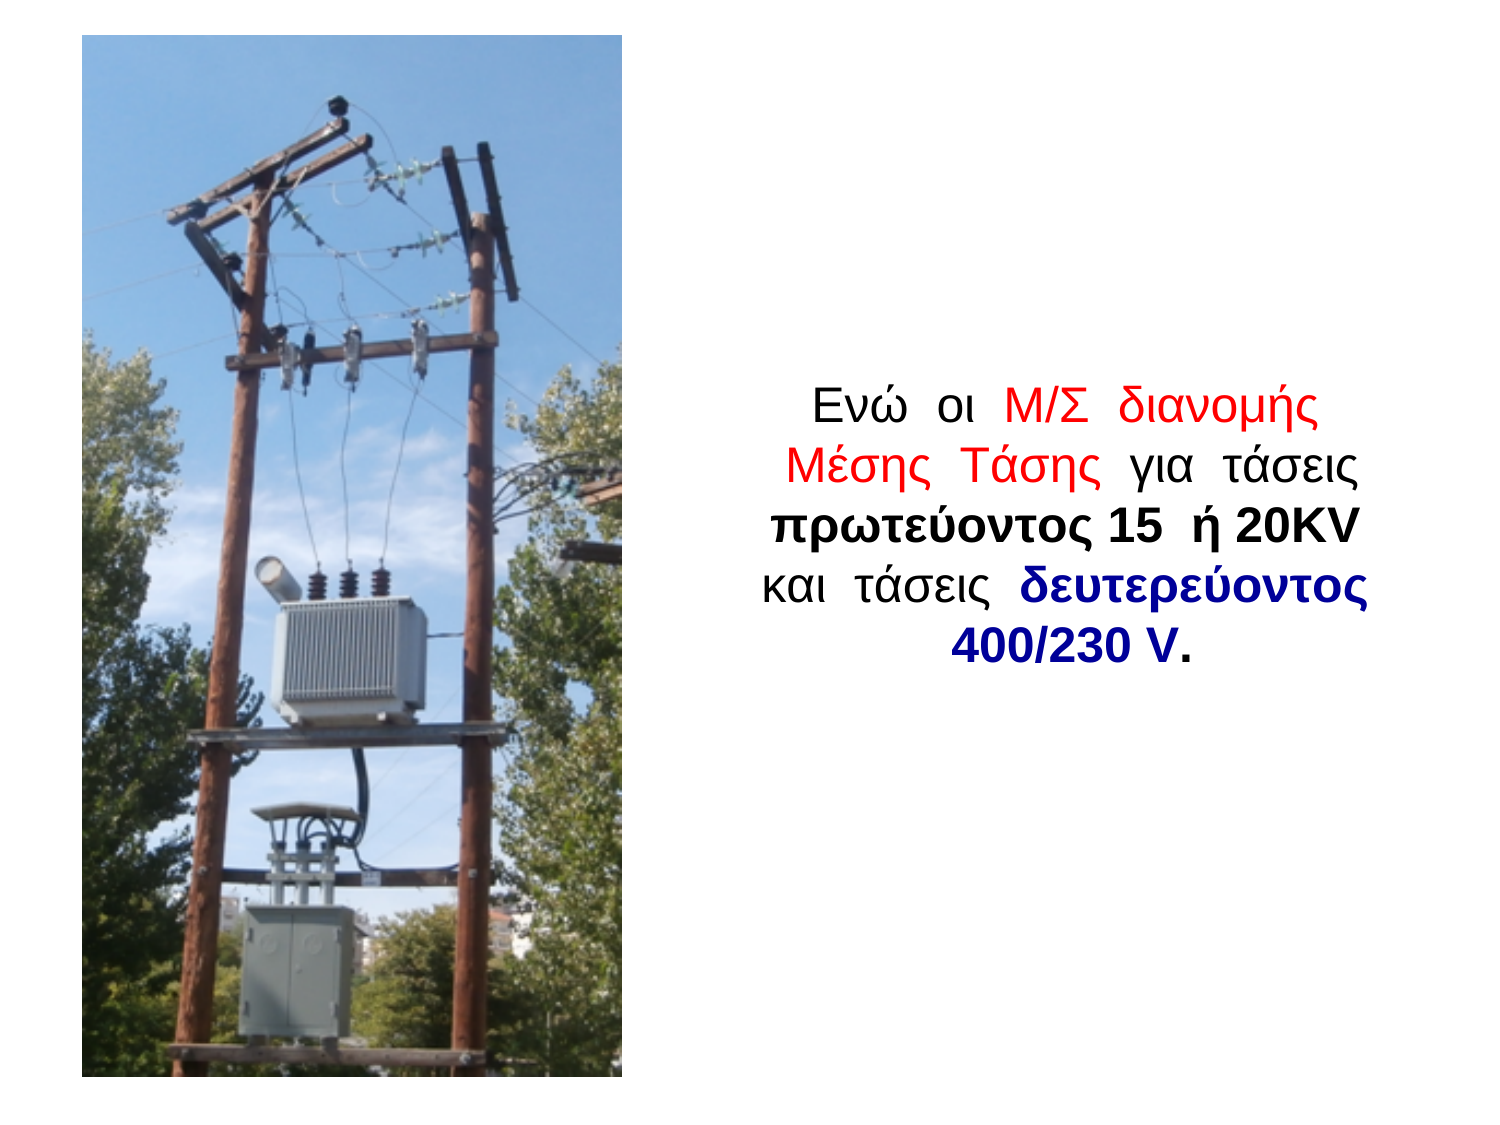

# Ενώ οι Μ/Σ διανομής Μέσης Τάσης για τάσεις πρωτεύοντος 15 ή 20KV και τάσεις δευτερεύοντος 400/230 V.